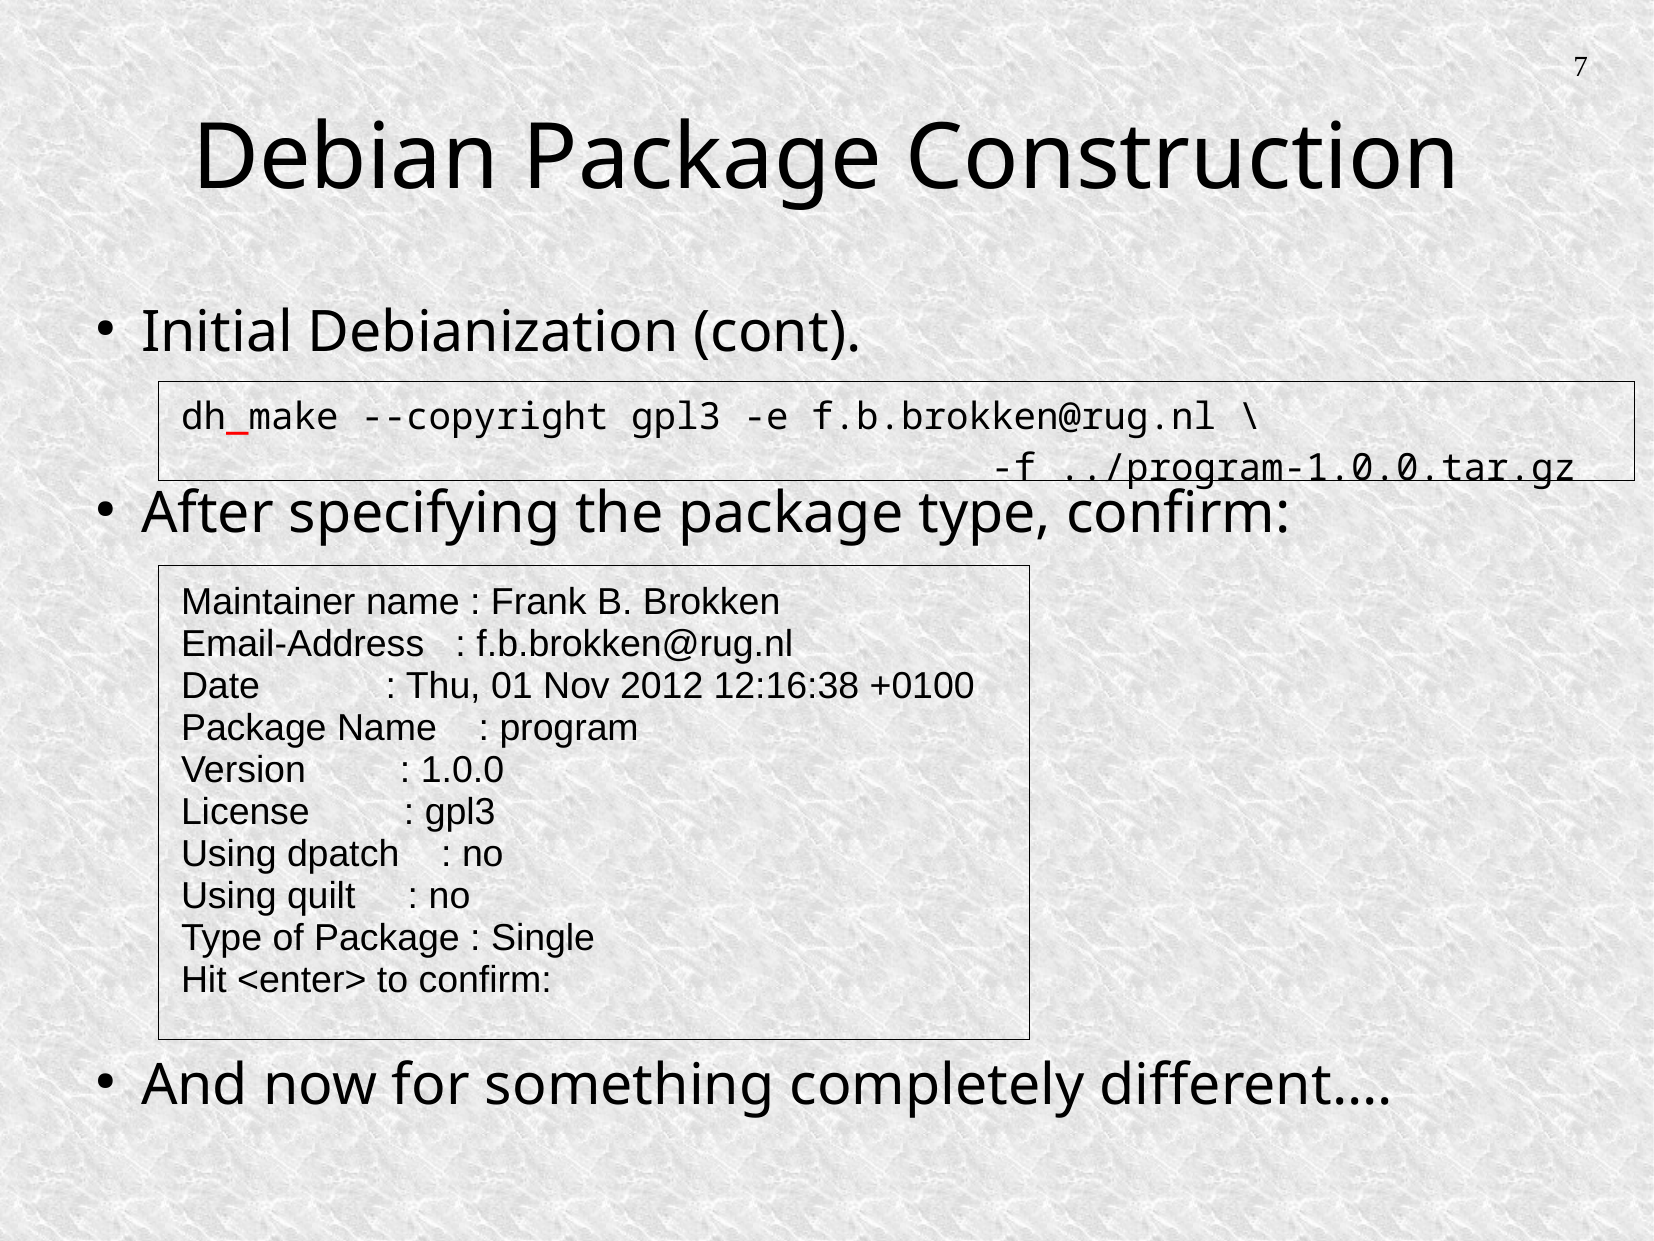

7
# Debian Package Construction
Initial Debianization (cont).
After specifying the package type, confirm:
And now for something completely different....
dh_make --copyright gpl3 -e f.b.brokken@rug.nl \
 -f ../program-1.0.0.tar.gz
Maintainer name : Frank B. Brokken
Email-Address : f.b.brokken@rug.nl
Date : Thu, 01 Nov 2012 12:16:38 +0100
Package Name : program
Version : 1.0.0
License : gpl3
Using dpatch : no
Using quilt : no
Type of Package : Single
Hit <enter> to confirm: